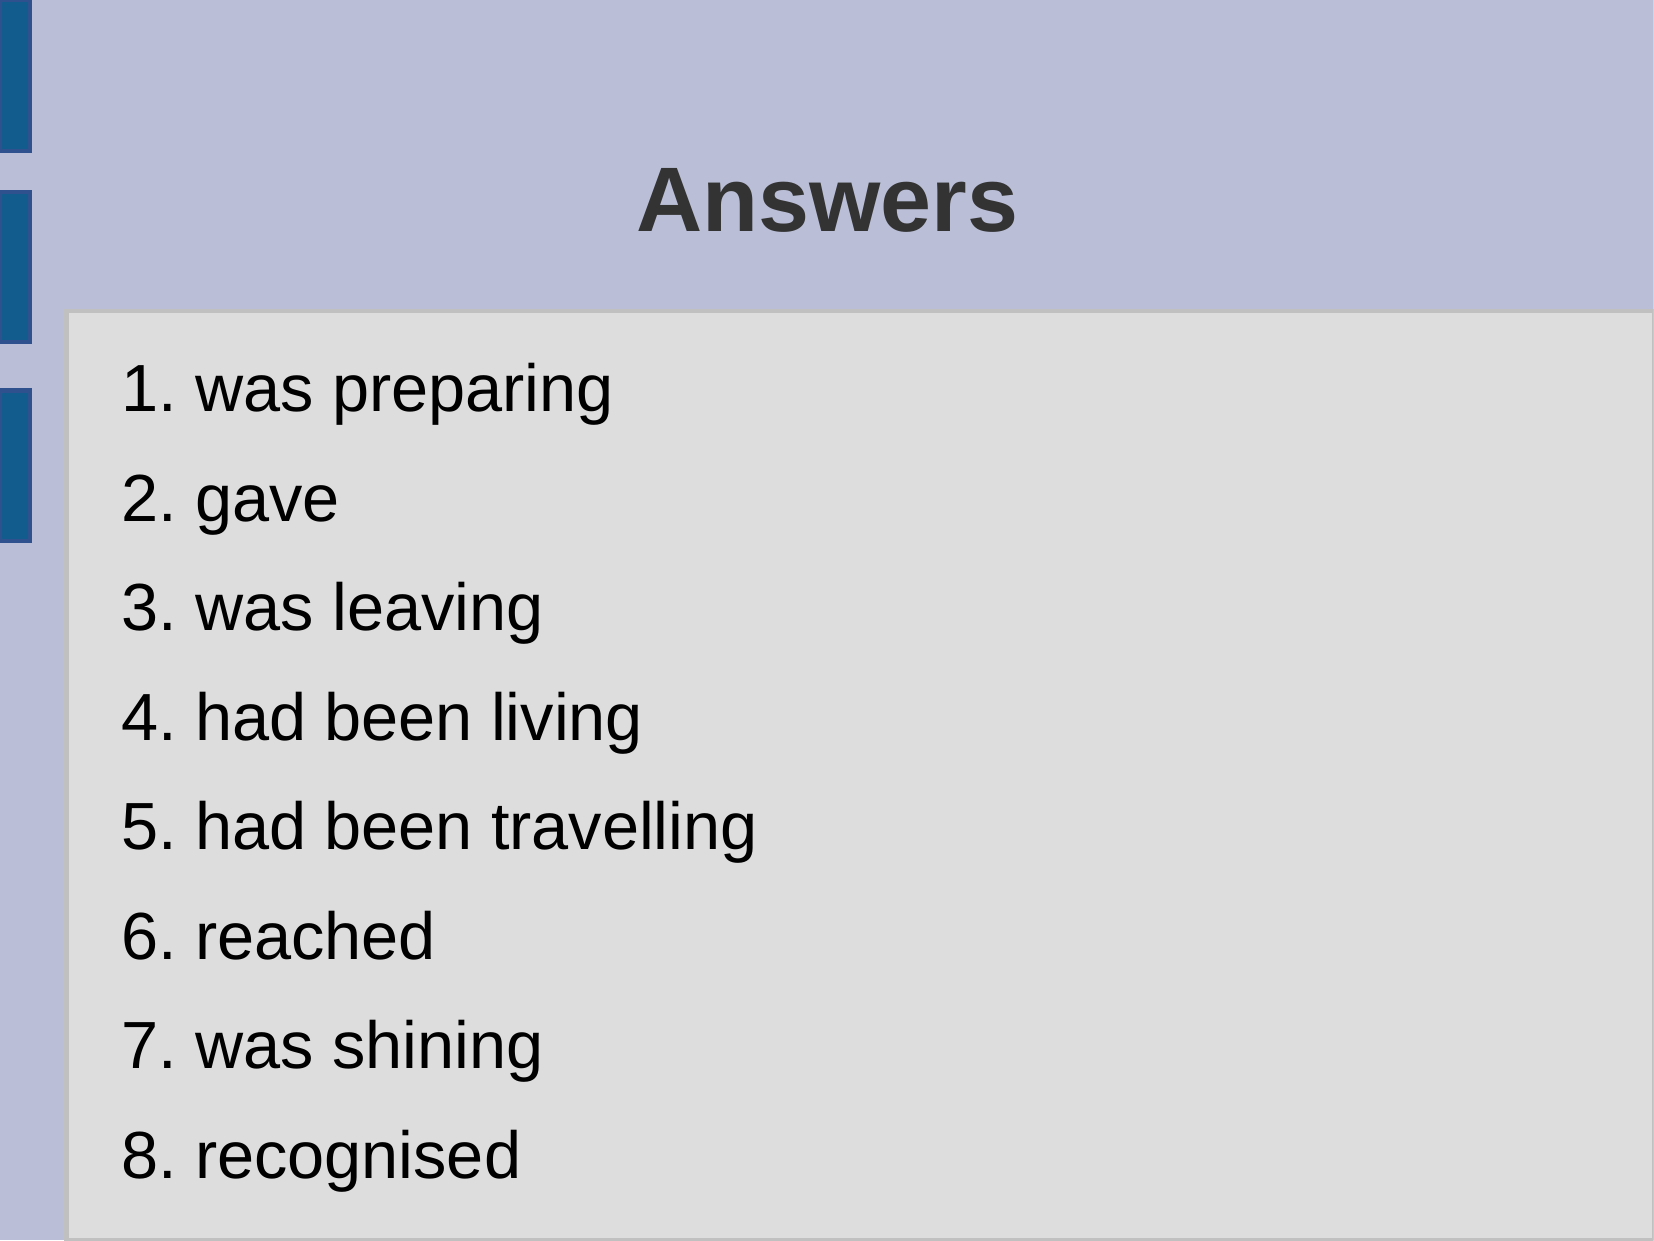

# Answers
1. was preparing
2. gave
3. was leaving
4. had been living
5. had been travelling
6. reached
7. was shining
8. recognised